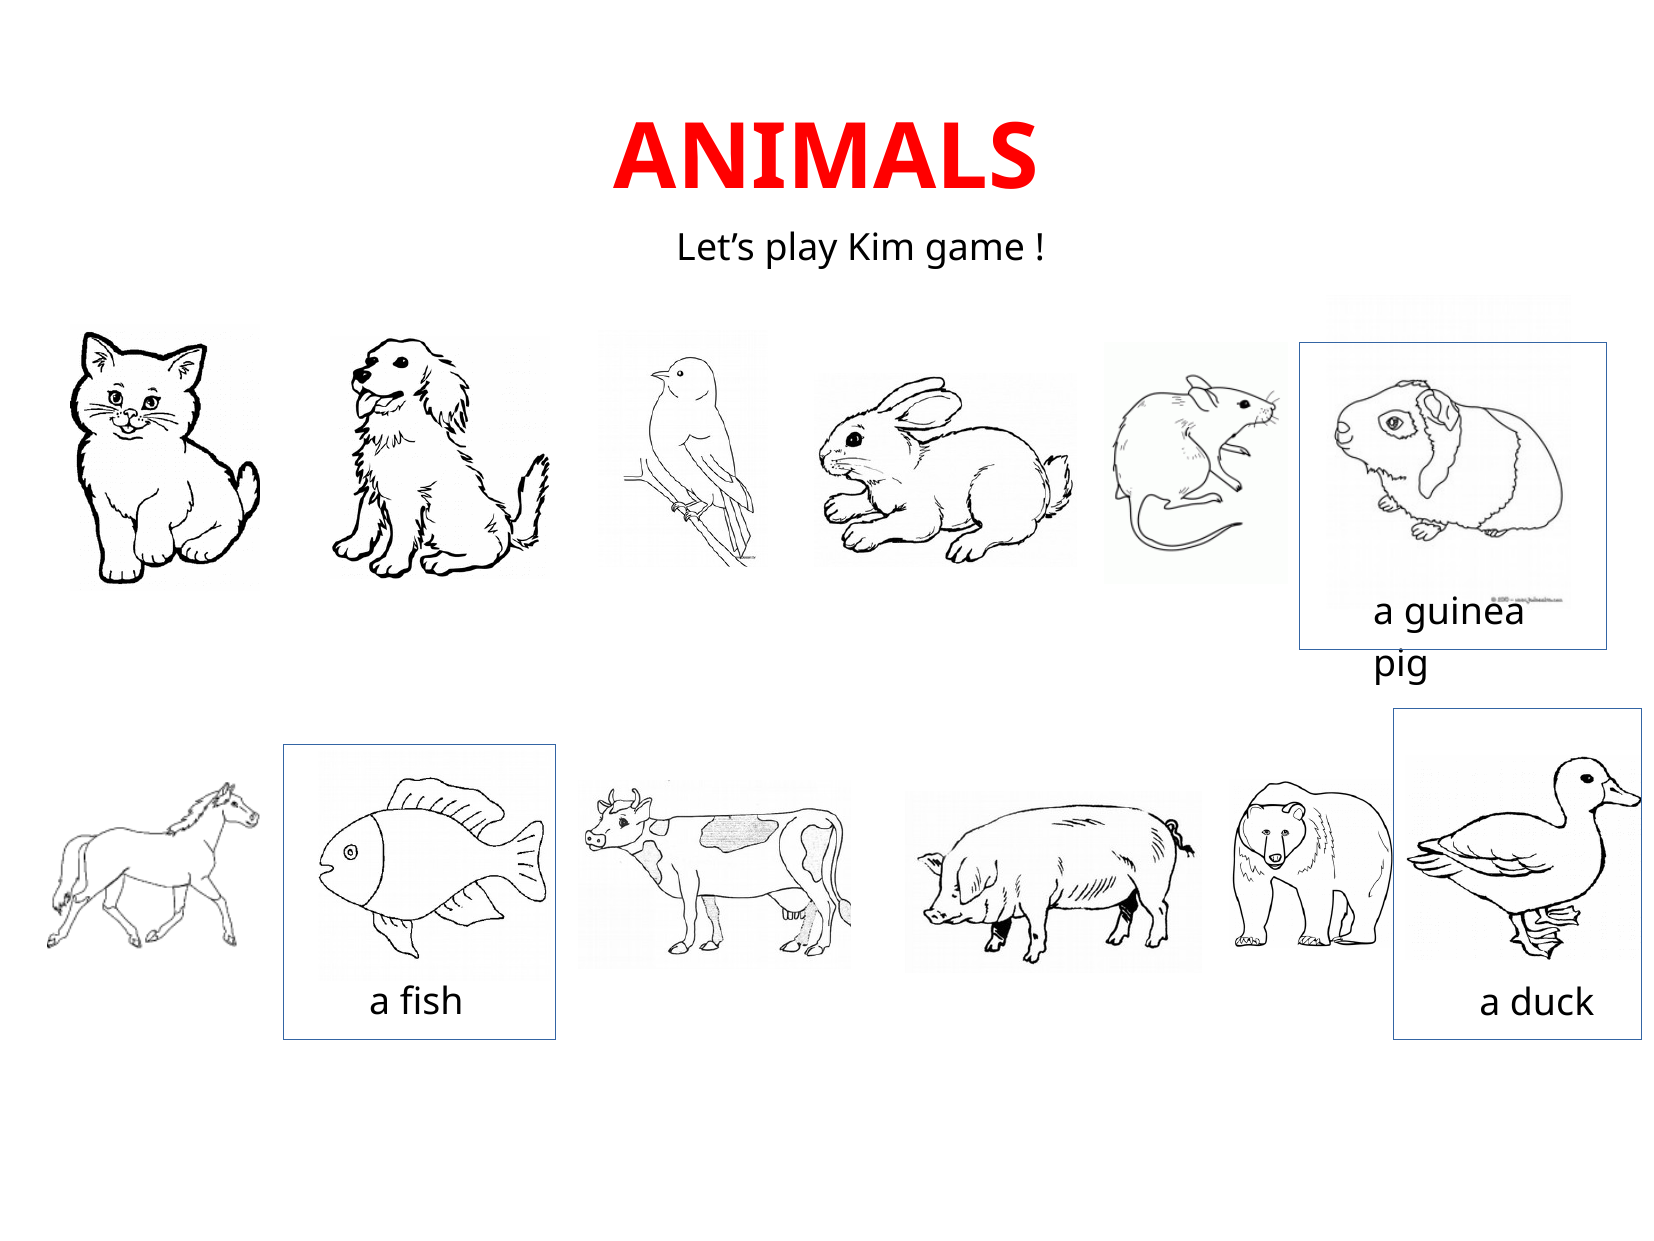

# ANIMALS
Let’s play Kim game !
a guinea pig
a fish
a duck